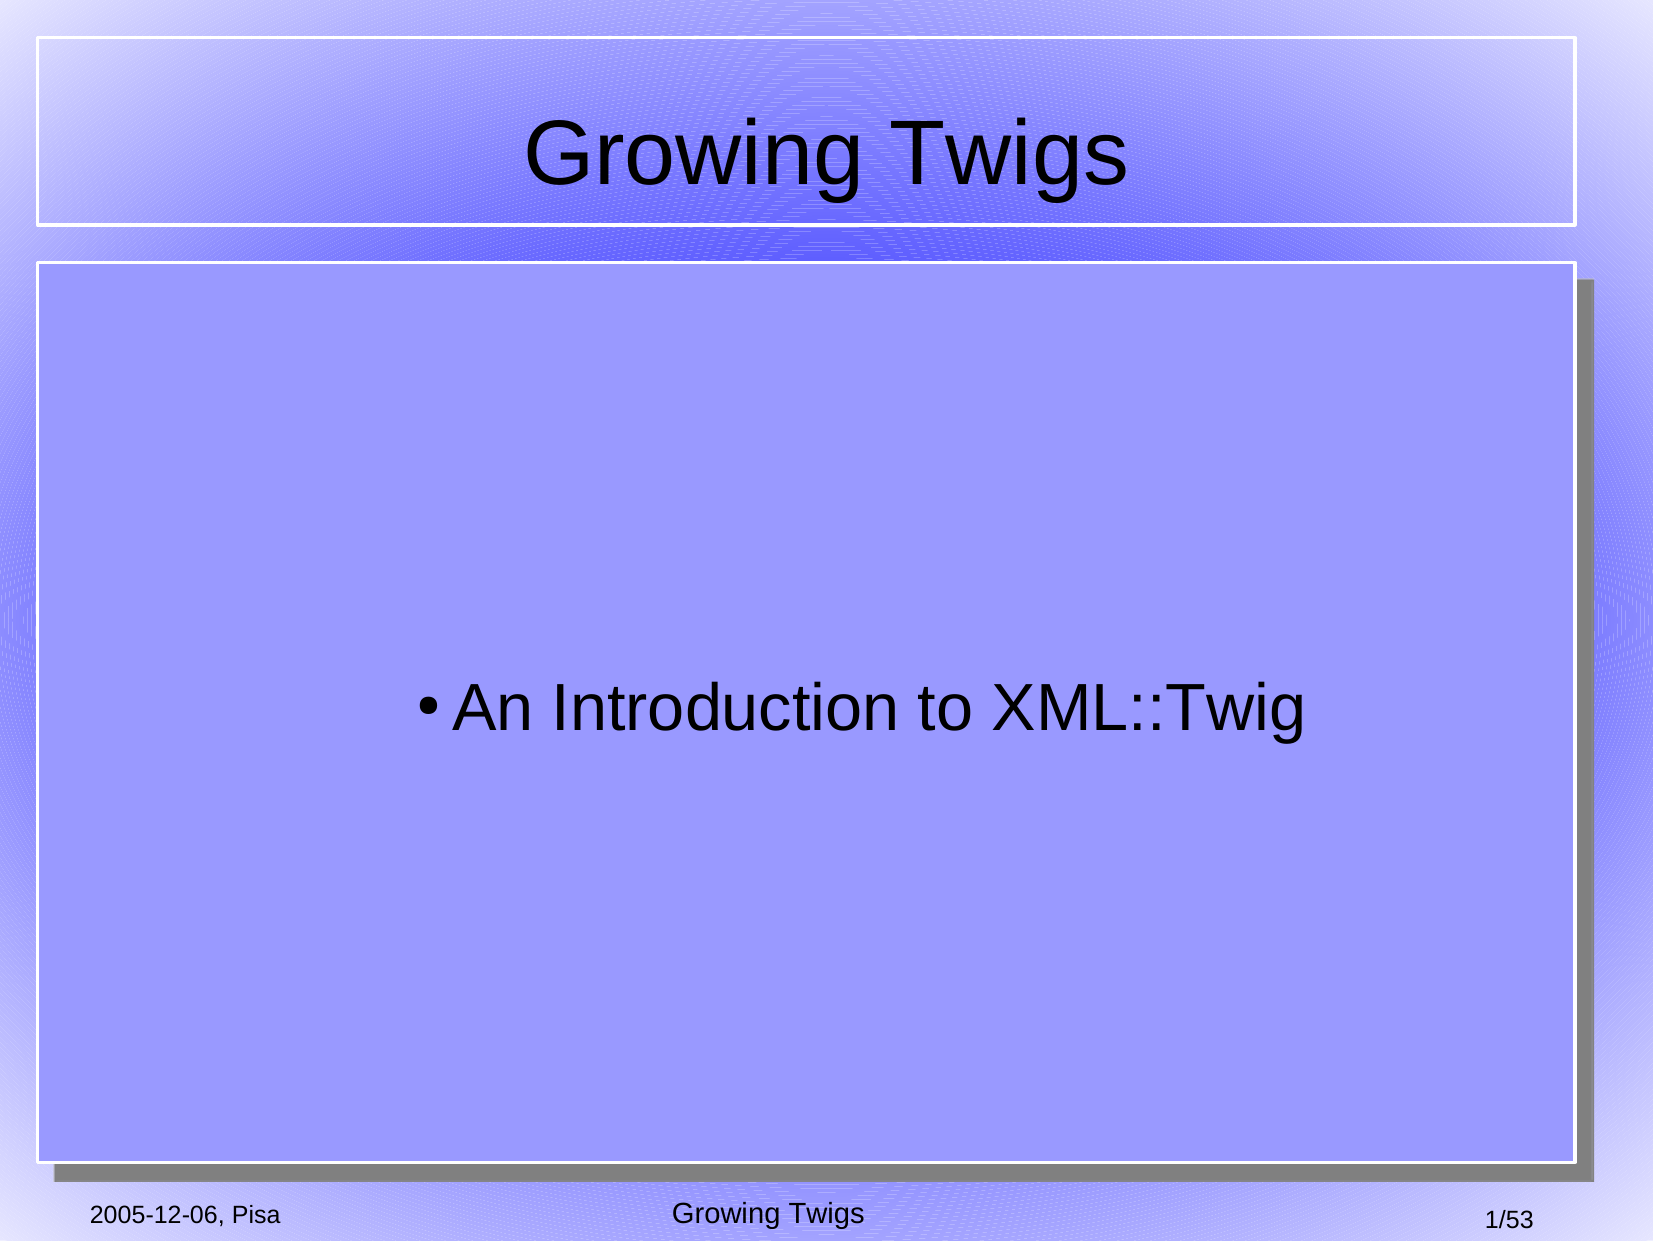

# Growing Twigs
An Introduction to XML::Twig